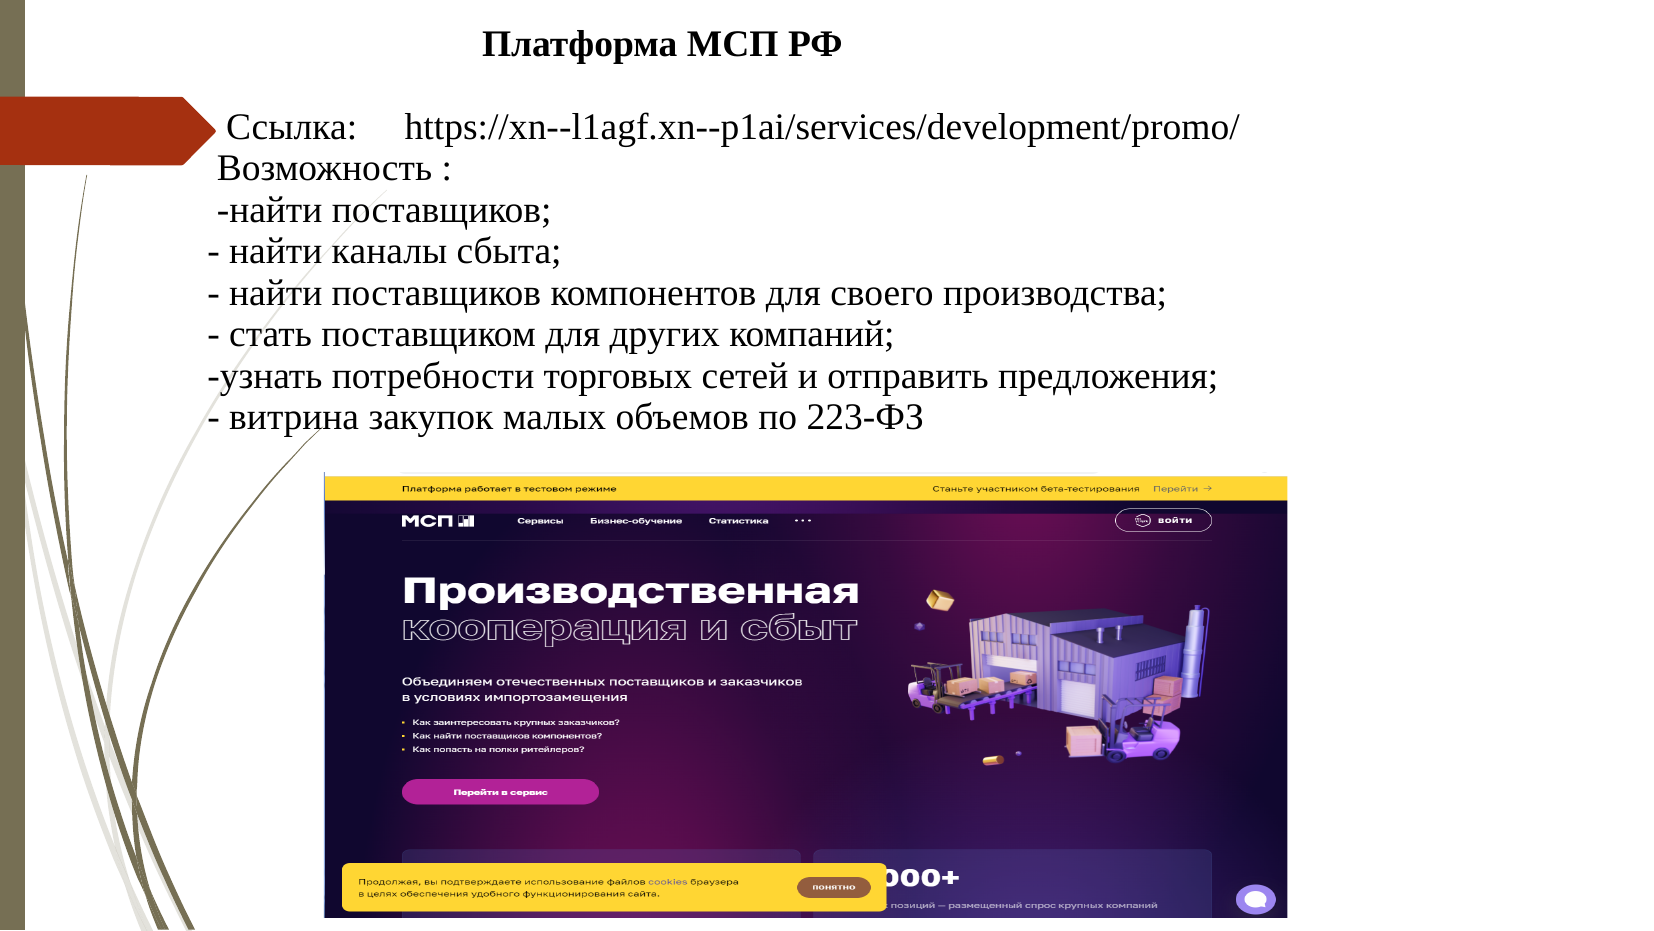

Платформа МСП РФ
 Ссылка: https://xn--l1agf.xn--p1ai/services/development/promo/
  Возможность :
 -найти поставщиков;
 - найти каналы сбыта;
 - найти поставщиков компонентов для своего производства;
 - стать поставщиком для других компаний;
 -узнать потребности торговых сетей и отправить предложения;
 - витрина закупок малых объемов по 223-ФЗ